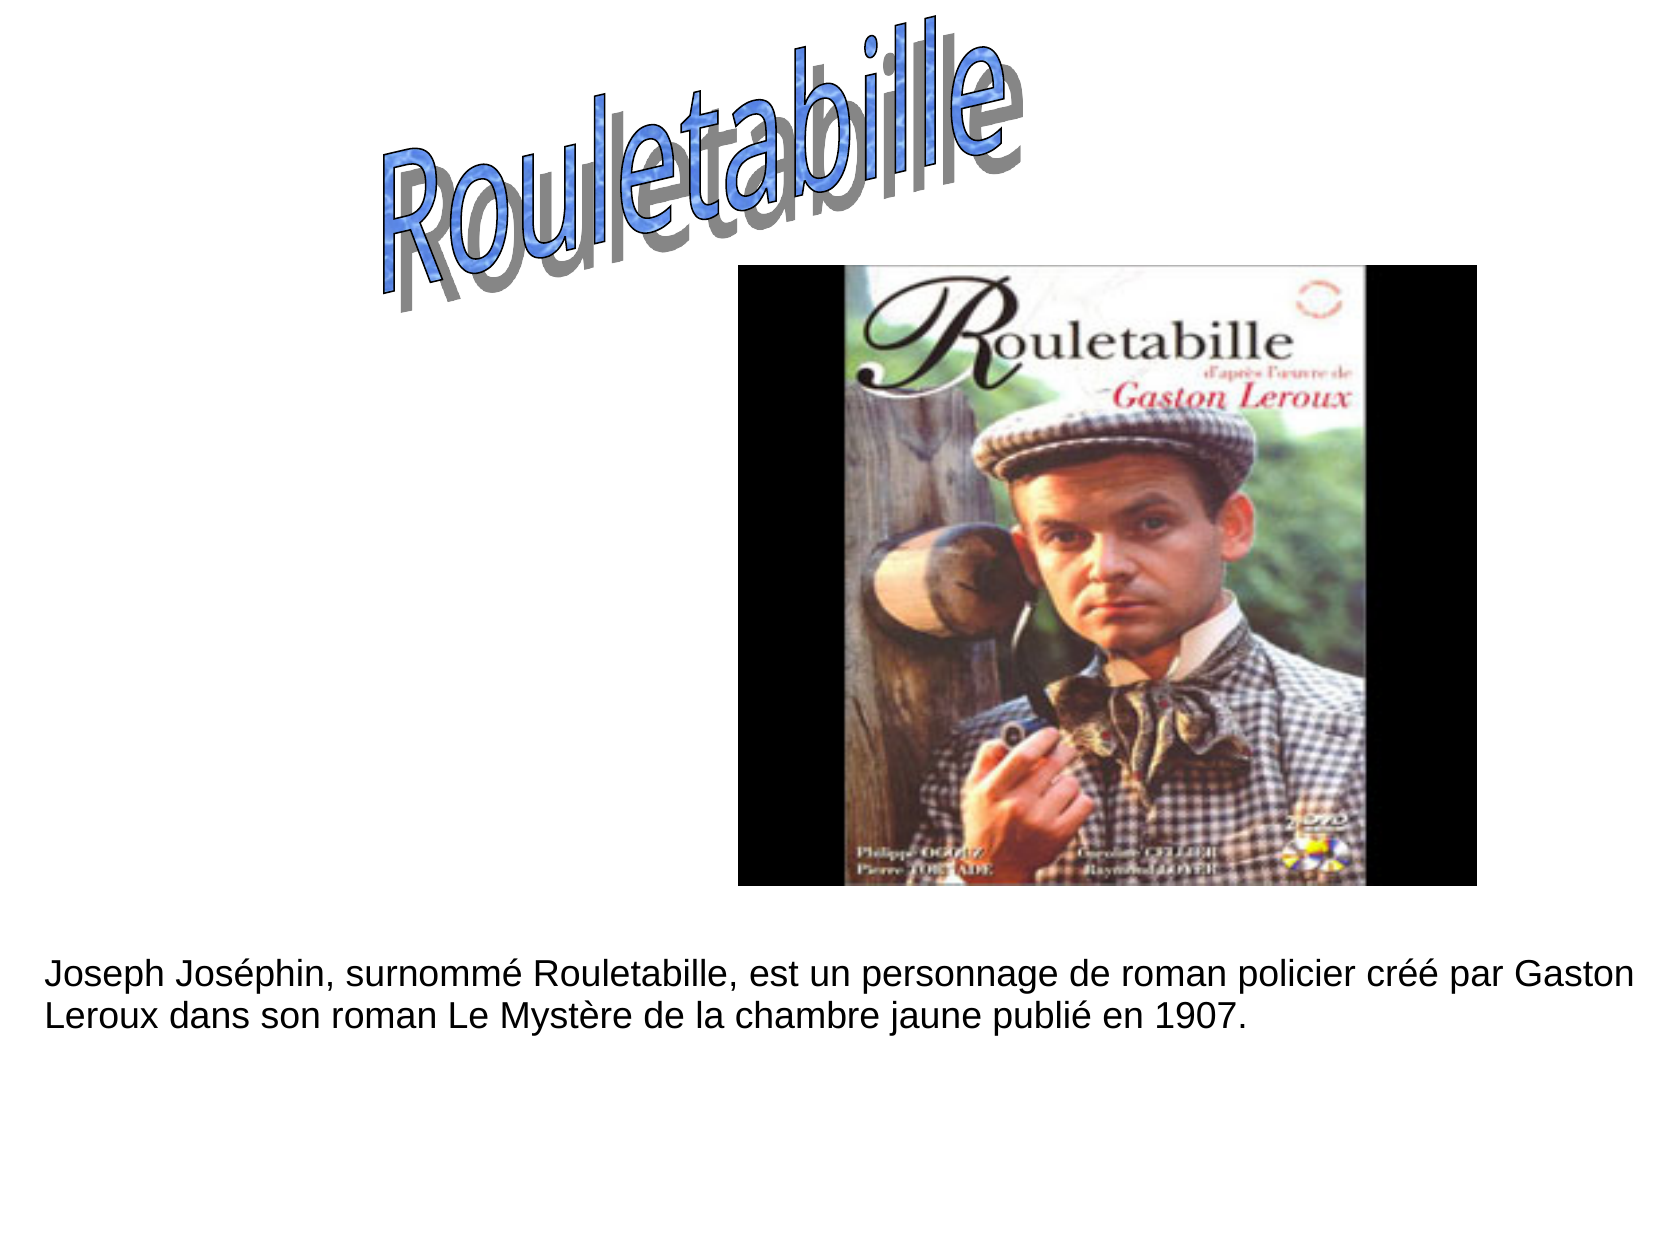

Rouletabille
Joseph Joséphin, surnommé Rouletabille, est un personnage de roman policier créé par Gaston Leroux dans son roman Le Mystère de la chambre jaune publié en 1907.